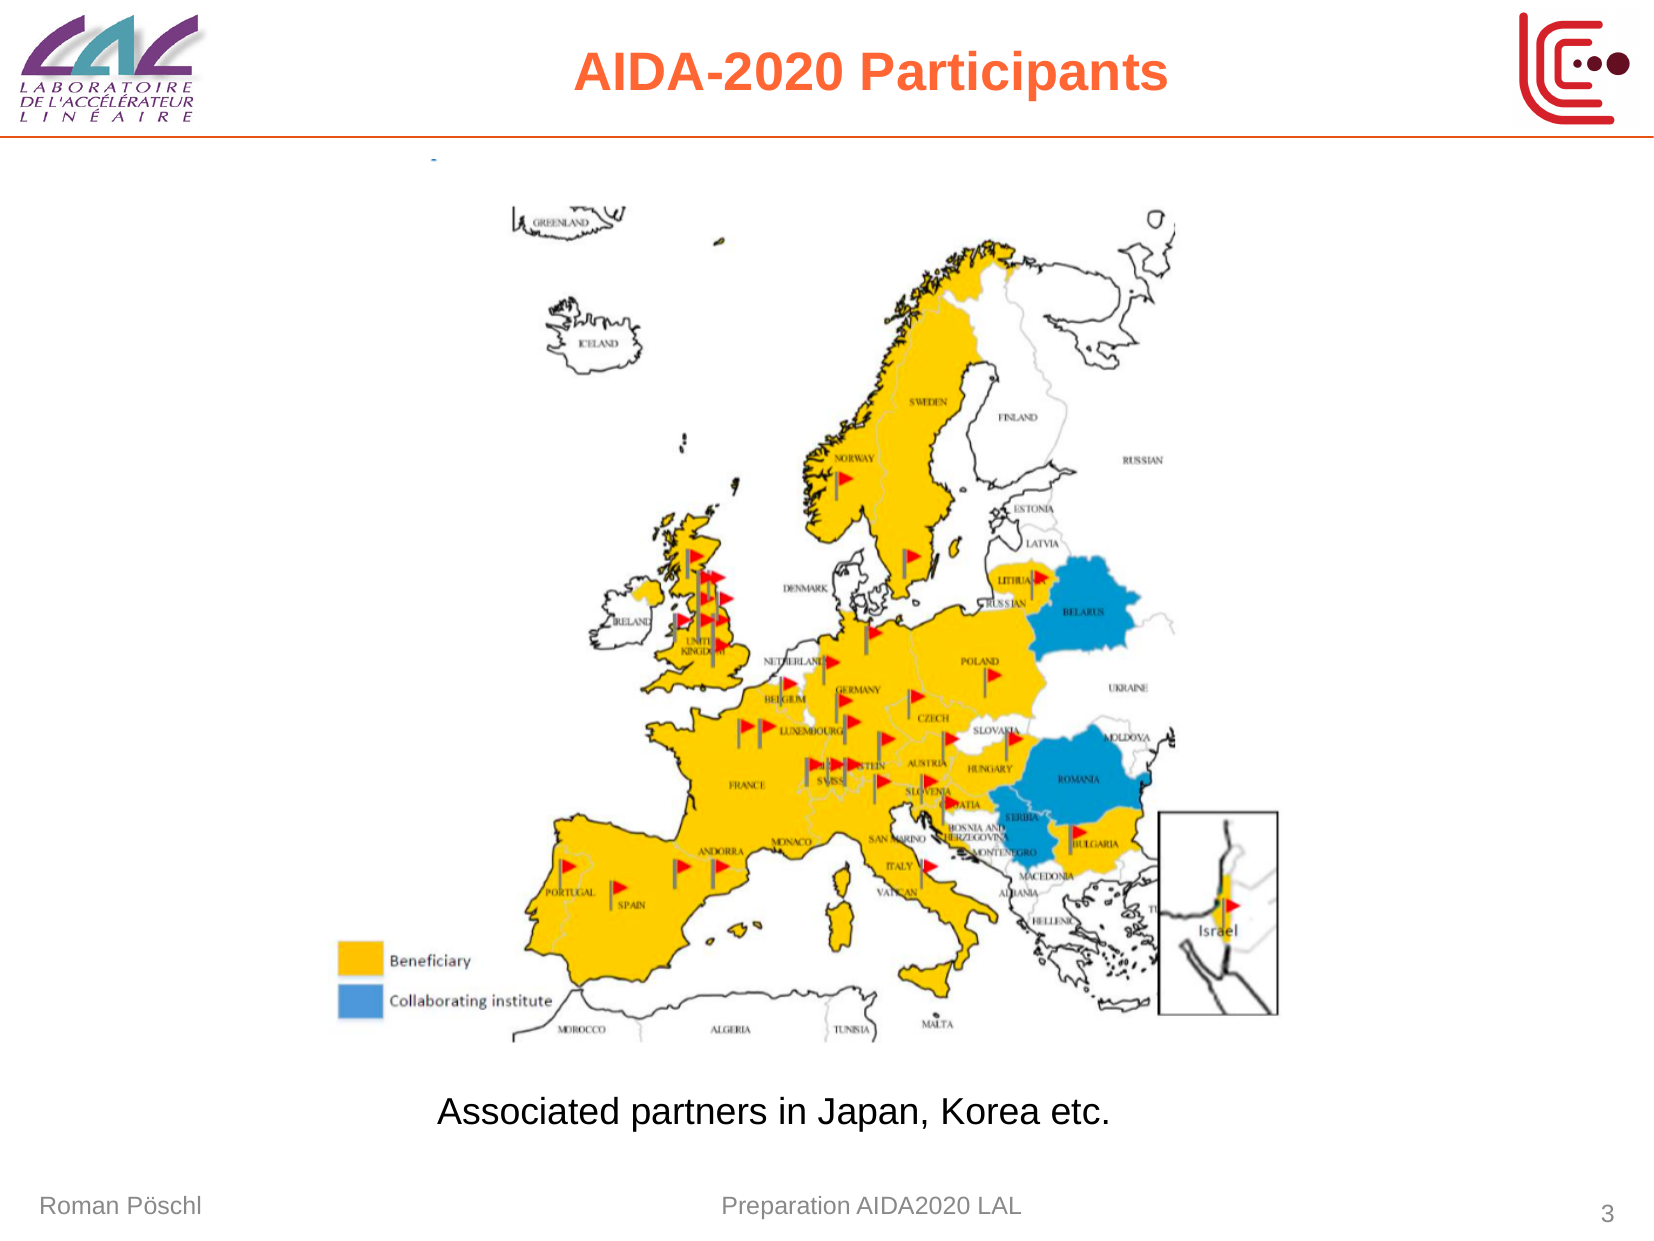

# AIDA-2020 Participants
Associated partners in Japan, Korea etc.